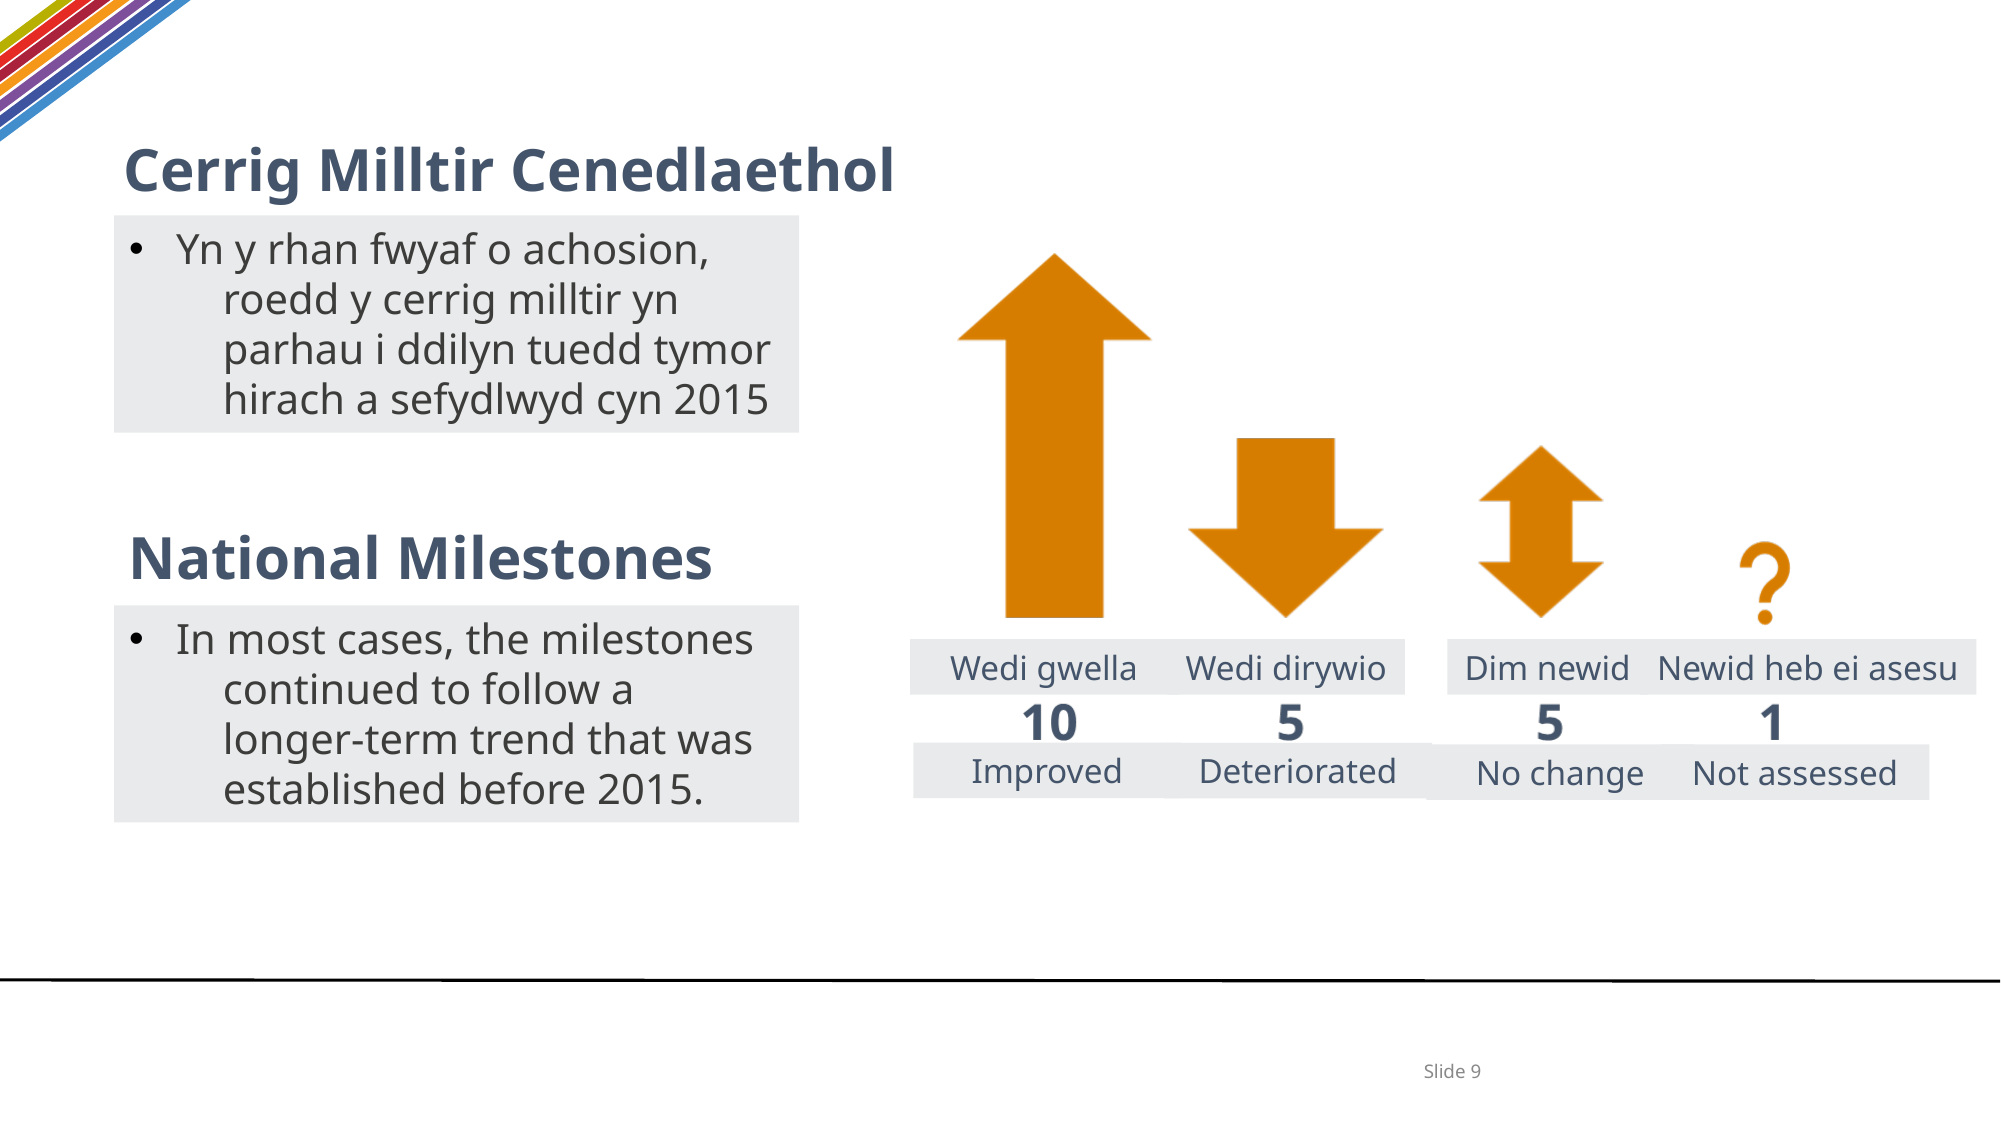

Cerrig Milltir Cenedlaethol
Yn y rhan fwyaf o achosion, roedd y cerrig milltir yn parhau i ddilyn tuedd tymor hirach a sefydlwyd cyn 2015
Wedi gwella
Wedi dirywio
Dim newid
Newid heb ei asesu
Improved
Deteriorated
No change
Not assessed
National Milestones
In most cases, the milestones continued to follow a longer-term trend that was established before 2015.